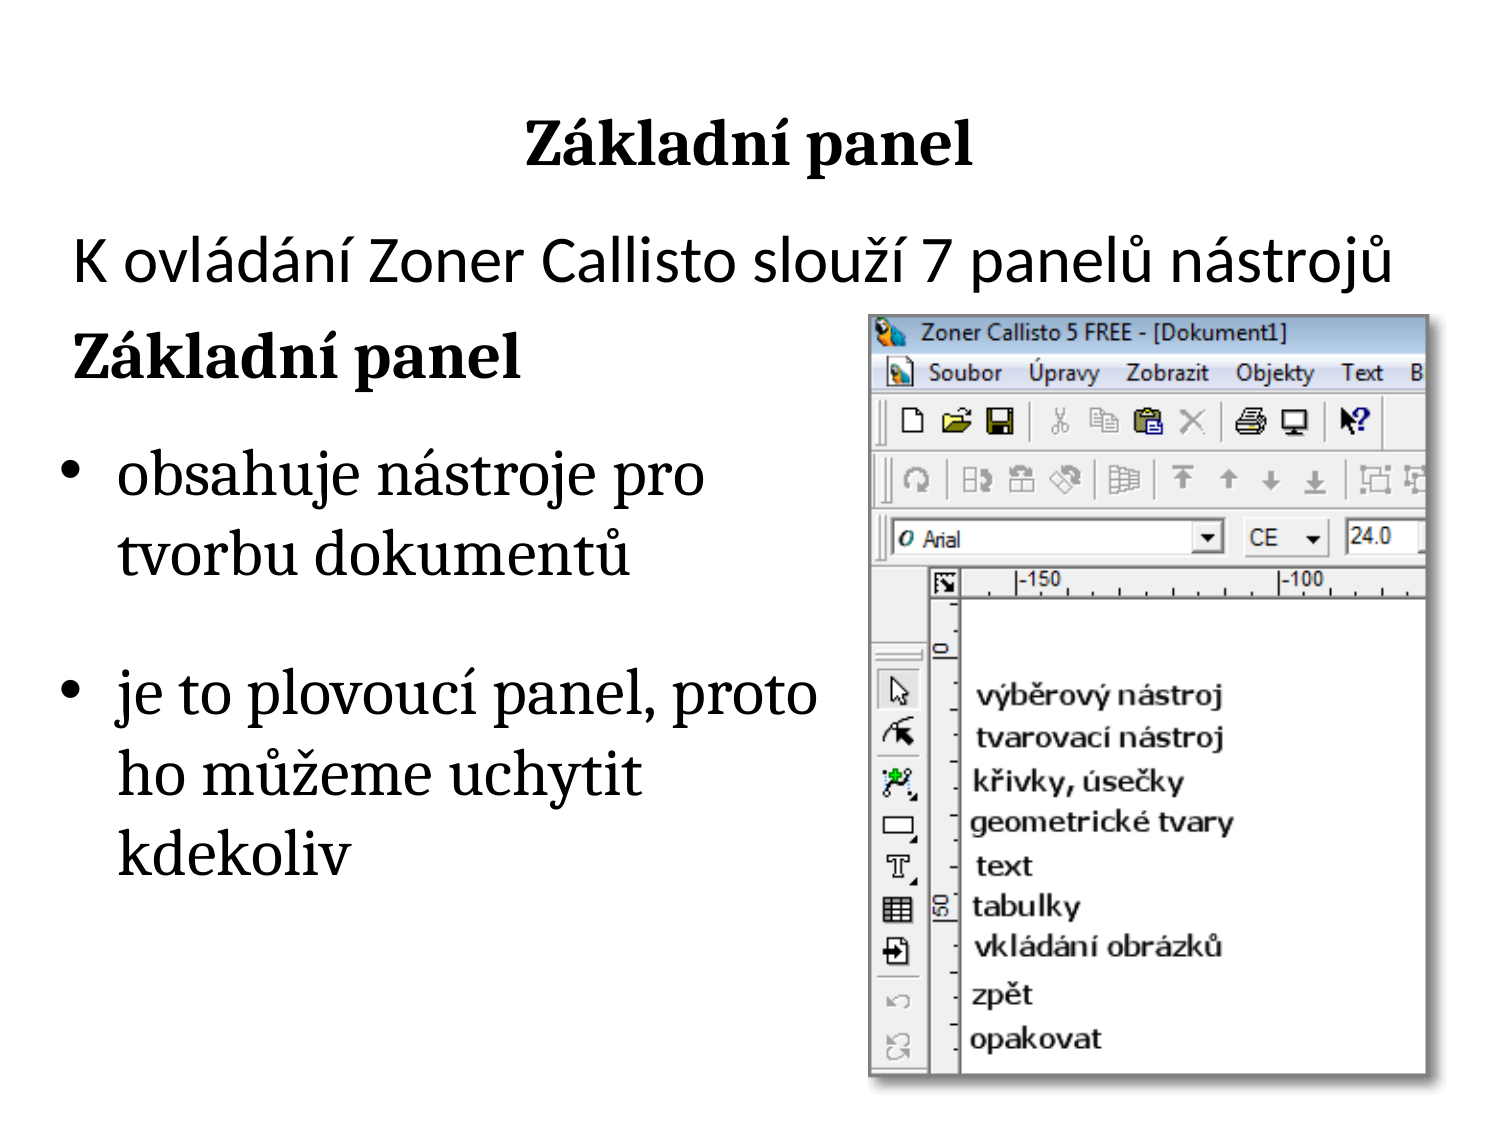

# Základní panel
K ovládání Zoner Callisto slouží 7 panelů nástrojů
Základní panel
obsahuje nástroje pro tvorbu dokumentů
je to plovoucí panel, proto ho můžeme uchytit kdekoliv